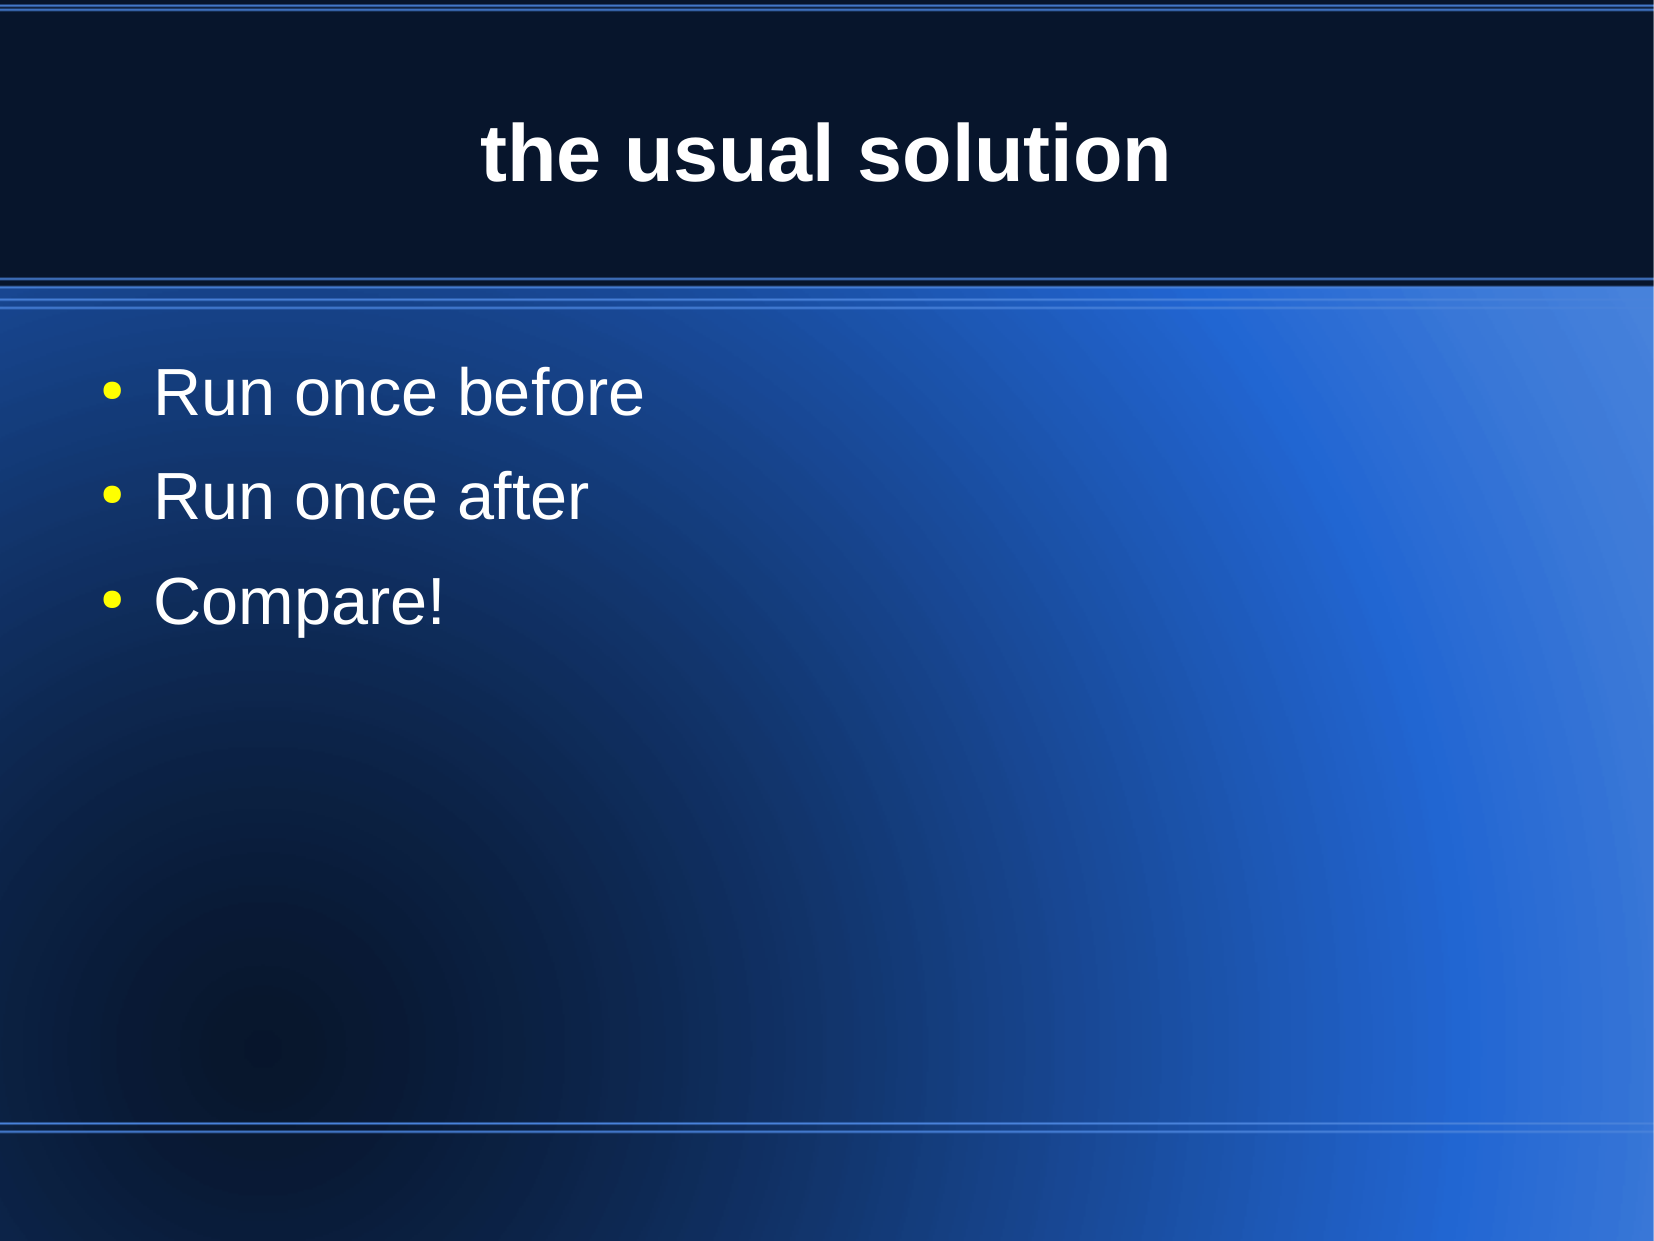

# the usual solution
Run once before
Run once after
Compare!